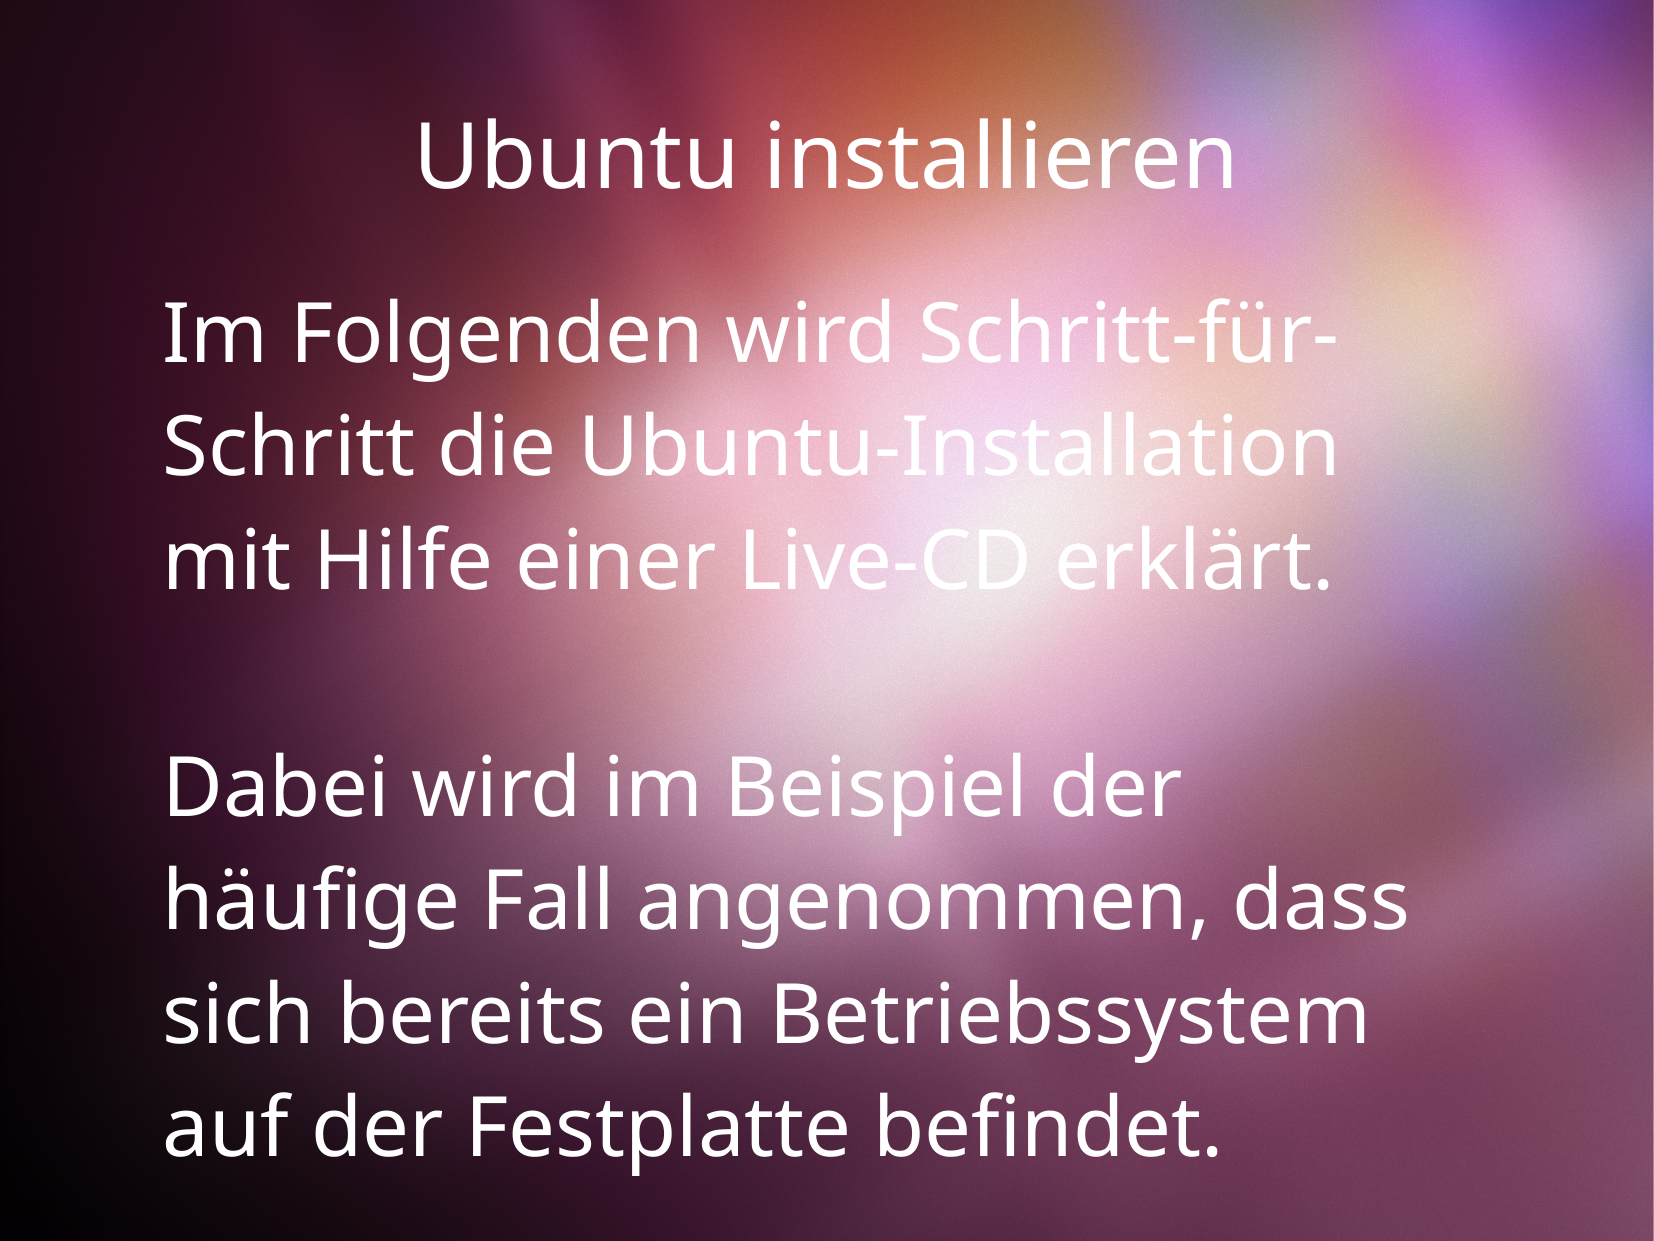

# Ubuntu installieren
Im Folgenden wird Schritt-für-Schritt die Ubuntu-Installation mit Hilfe einer Live-CD erklärt.
Dabei wird im Beispiel der häufige Fall angenommen, dass sich bereits ein Betriebssystem auf der Festplatte befindet.